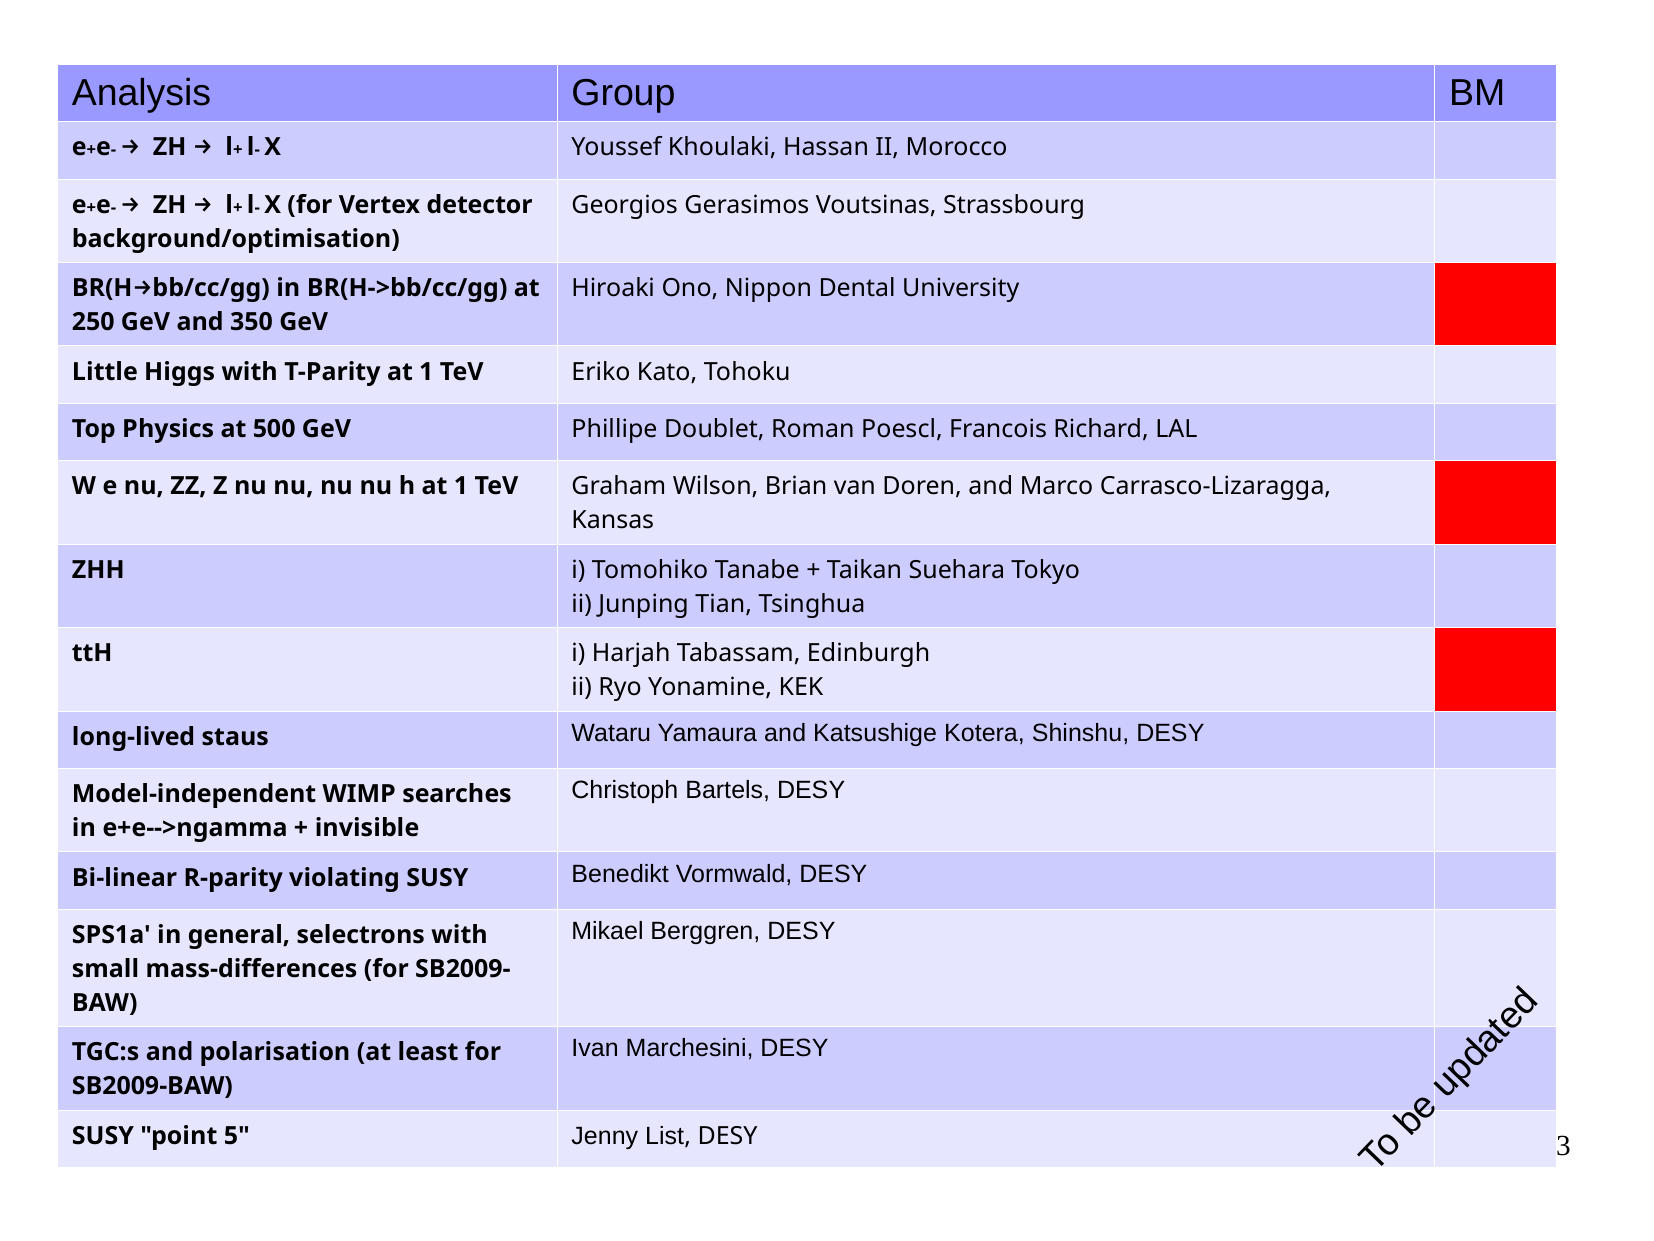

#
| Analysis | Group | BM |
| --- | --- | --- |
| e+e- → ZH → l+ l- X | Youssef Khoulaki, Hassan II, Morocco | |
| e+e- → ZH → l+ l- X (for Vertex detector background/optimisation) | Georgios Gerasimos Voutsinas, Strassbourg | |
| BR(H→bb/cc/gg) in BR(H->bb/cc/gg) at 250 GeV and 350 GeV | Hiroaki Ono, Nippon Dental University | |
| Little Higgs with T-Parity at 1 TeV | Eriko Kato, Tohoku | |
| Top Physics at 500 GeV | Phillipe Doublet, Roman Poescl, Francois Richard, LAL | |
| W e nu, ZZ, Z nu nu, nu nu h at 1 TeV | Graham Wilson, Brian van Doren, and Marco Carrasco-Lizaragga, Kansas | |
| ZHH | i) Tomohiko Tanabe + Taikan Suehara Tokyo ii) Junping Tian, Tsinghua | |
| ttH | i) Harjah Tabassam, Edinburgh ii) Ryo Yonamine, KEK | |
| long-lived staus | Wataru Yamaura and Katsushige Kotera, Shinshu, DESY | |
| Model-independent WIMP searches in e+e-->ngamma + invisible | Christoph Bartels, DESY | |
| Bi-linear R-parity violating SUSY | Benedikt Vormwald, DESY | |
| SPS1a' in general, selectrons with small mass-differences (for SB2009- BAW) | Mikael Berggren, DESY | |
| TGC:s and polarisation (at least for SB2009-BAW) | Ivan Marchesini, DESY | |
| SUSY "point 5" | Jenny List, DESY | |
To be updated
12-9-2008
T. Behnke: The ILD Detector Concept
33